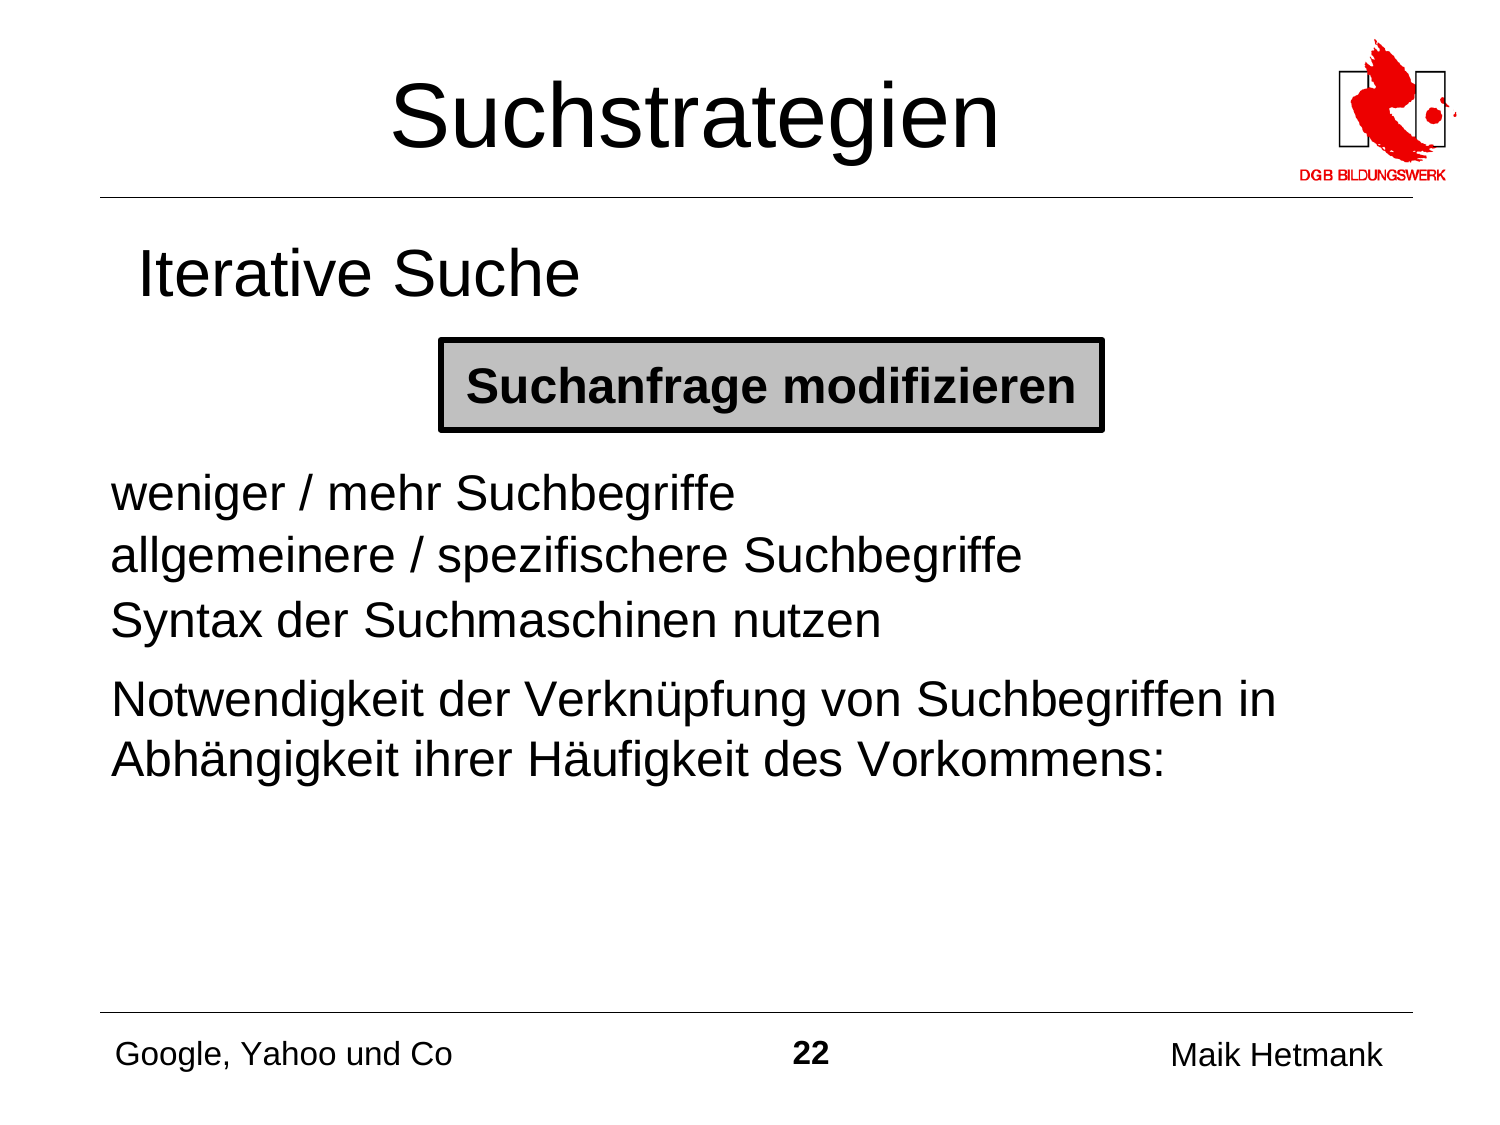

# Suchstrategien
Iterative Suche
Suchanfrage modifizieren
weniger / mehr Suchbegriffe
allgemeinere / spezifischere Suchbegriffe
Syntax der Suchmaschinen nutzen
Notwendigkeit der Verknüpfung von Suchbegriffen in Abhängigkeit ihrer Häufigkeit des Vorkommens: